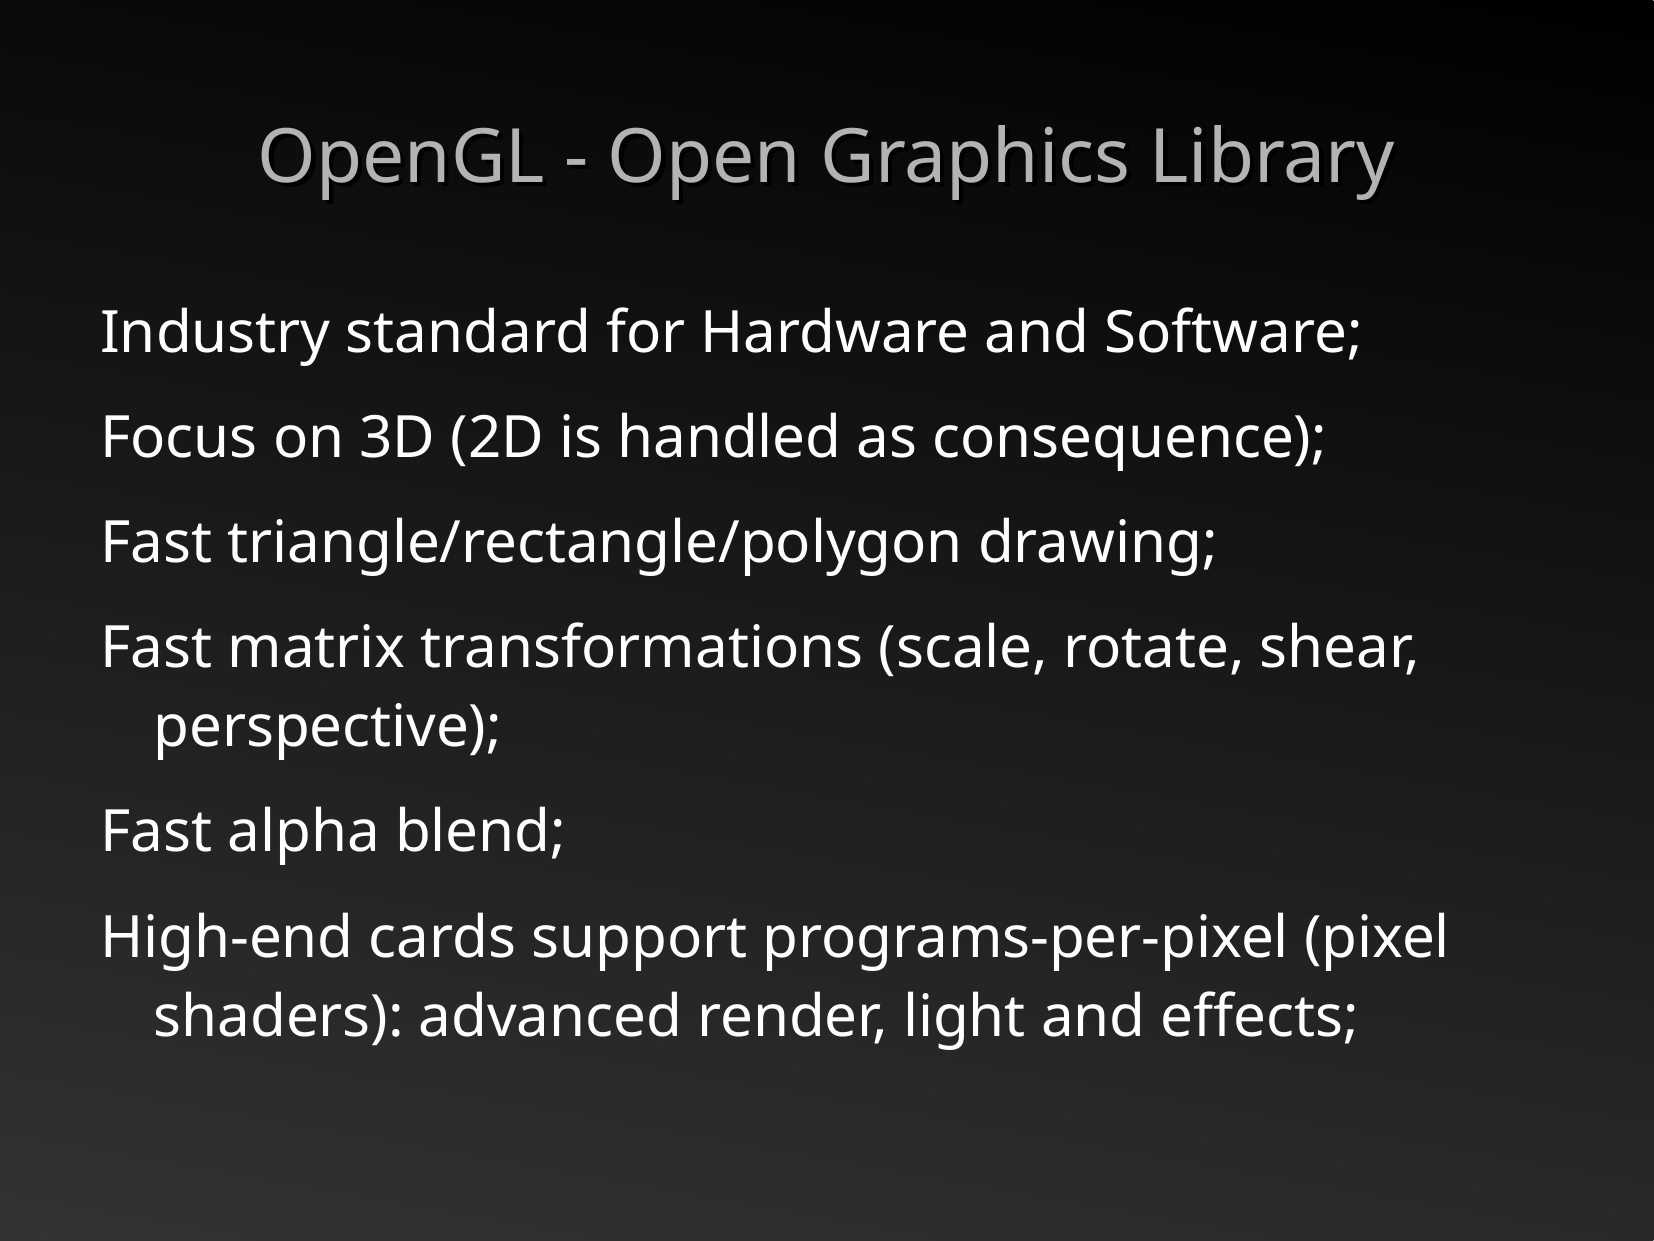

# OpenGL - Open Graphics Library
Industry standard for Hardware and Software;
Focus on 3D (2D is handled as consequence);
Fast triangle/rectangle/polygon drawing;
Fast matrix transformations (scale, rotate, shear, perspective);
Fast alpha blend;
High-end cards support programs-per-pixel (pixel shaders): advanced render, light and effects;